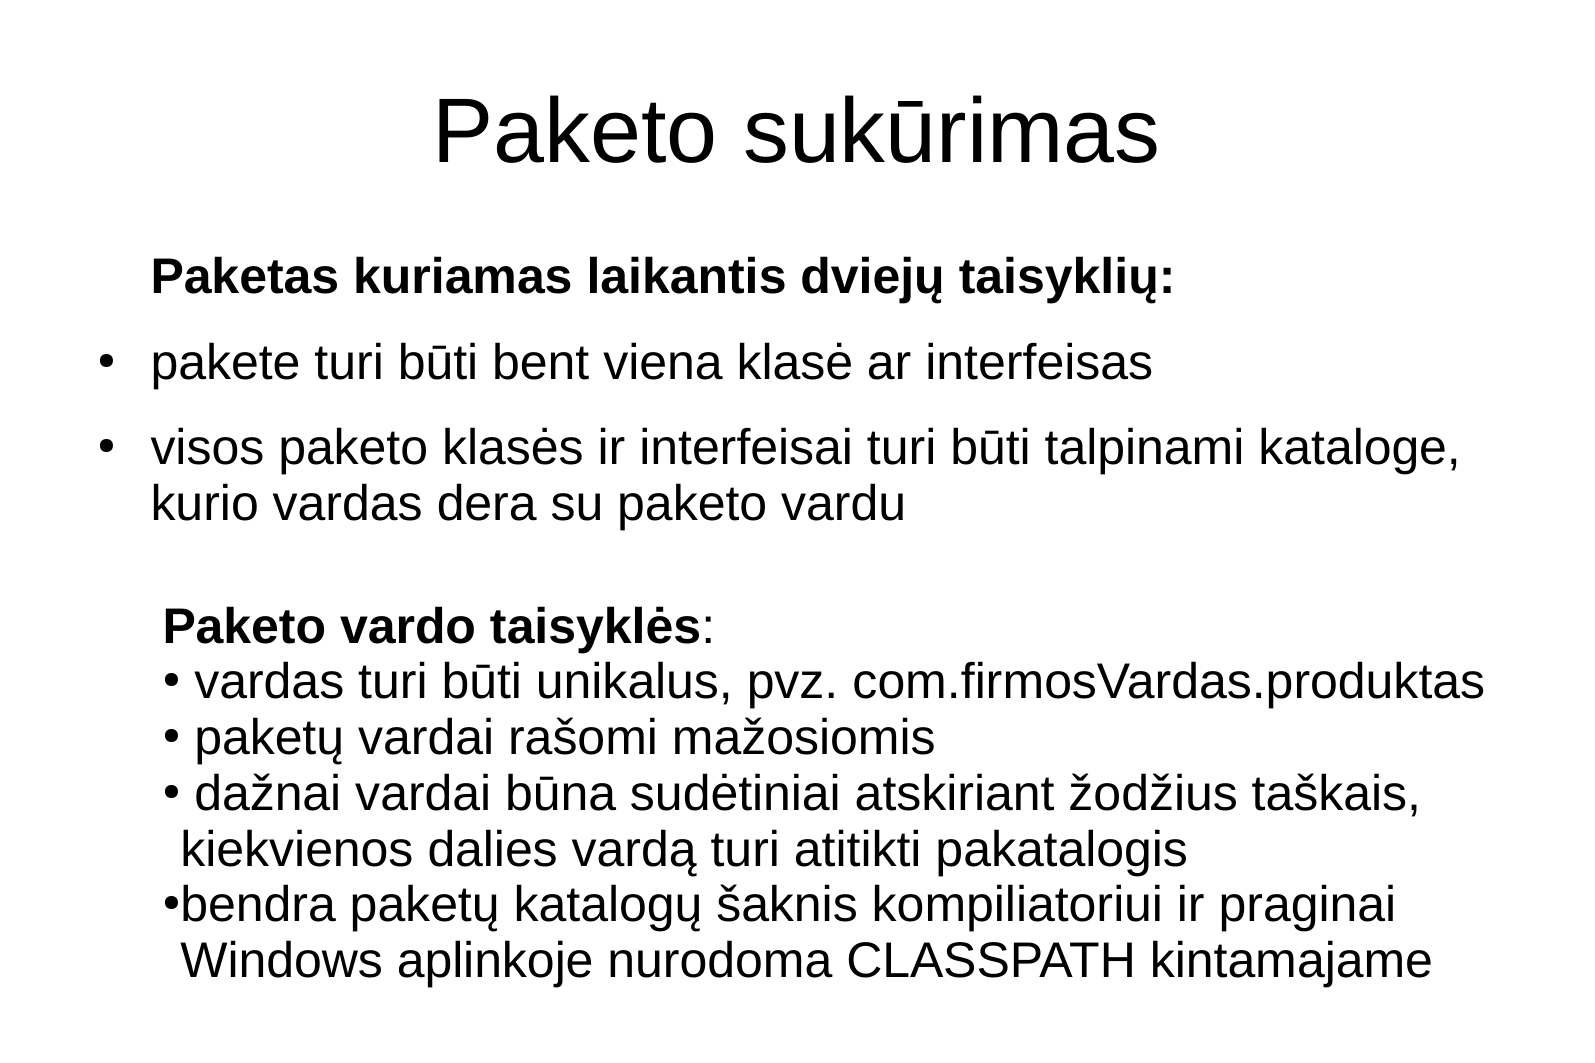

# Paketo sukūrimas
Paketas kuriamas laikantis dviejų taisyklių:
pakete turi būti bent viena klasė ar interfeisas
visos paketo klasės ir interfeisai turi būti talpinami kataloge, kurio vardas dera su paketo vardu
Paketo vardo taisyklės:
 vardas turi būti unikalus, pvz. com.firmosVardas.produktas
 paketų vardai rašomi mažosiomis
 dažnai vardai būna sudėtiniai atskiriant žodžius taškais,
kiekvienos dalies vardą turi atitikti pakatalogis
bendra paketų katalogų šaknis kompiliatoriui ir praginai
Windows aplinkoje nurodoma CLASSPATH kintamajame